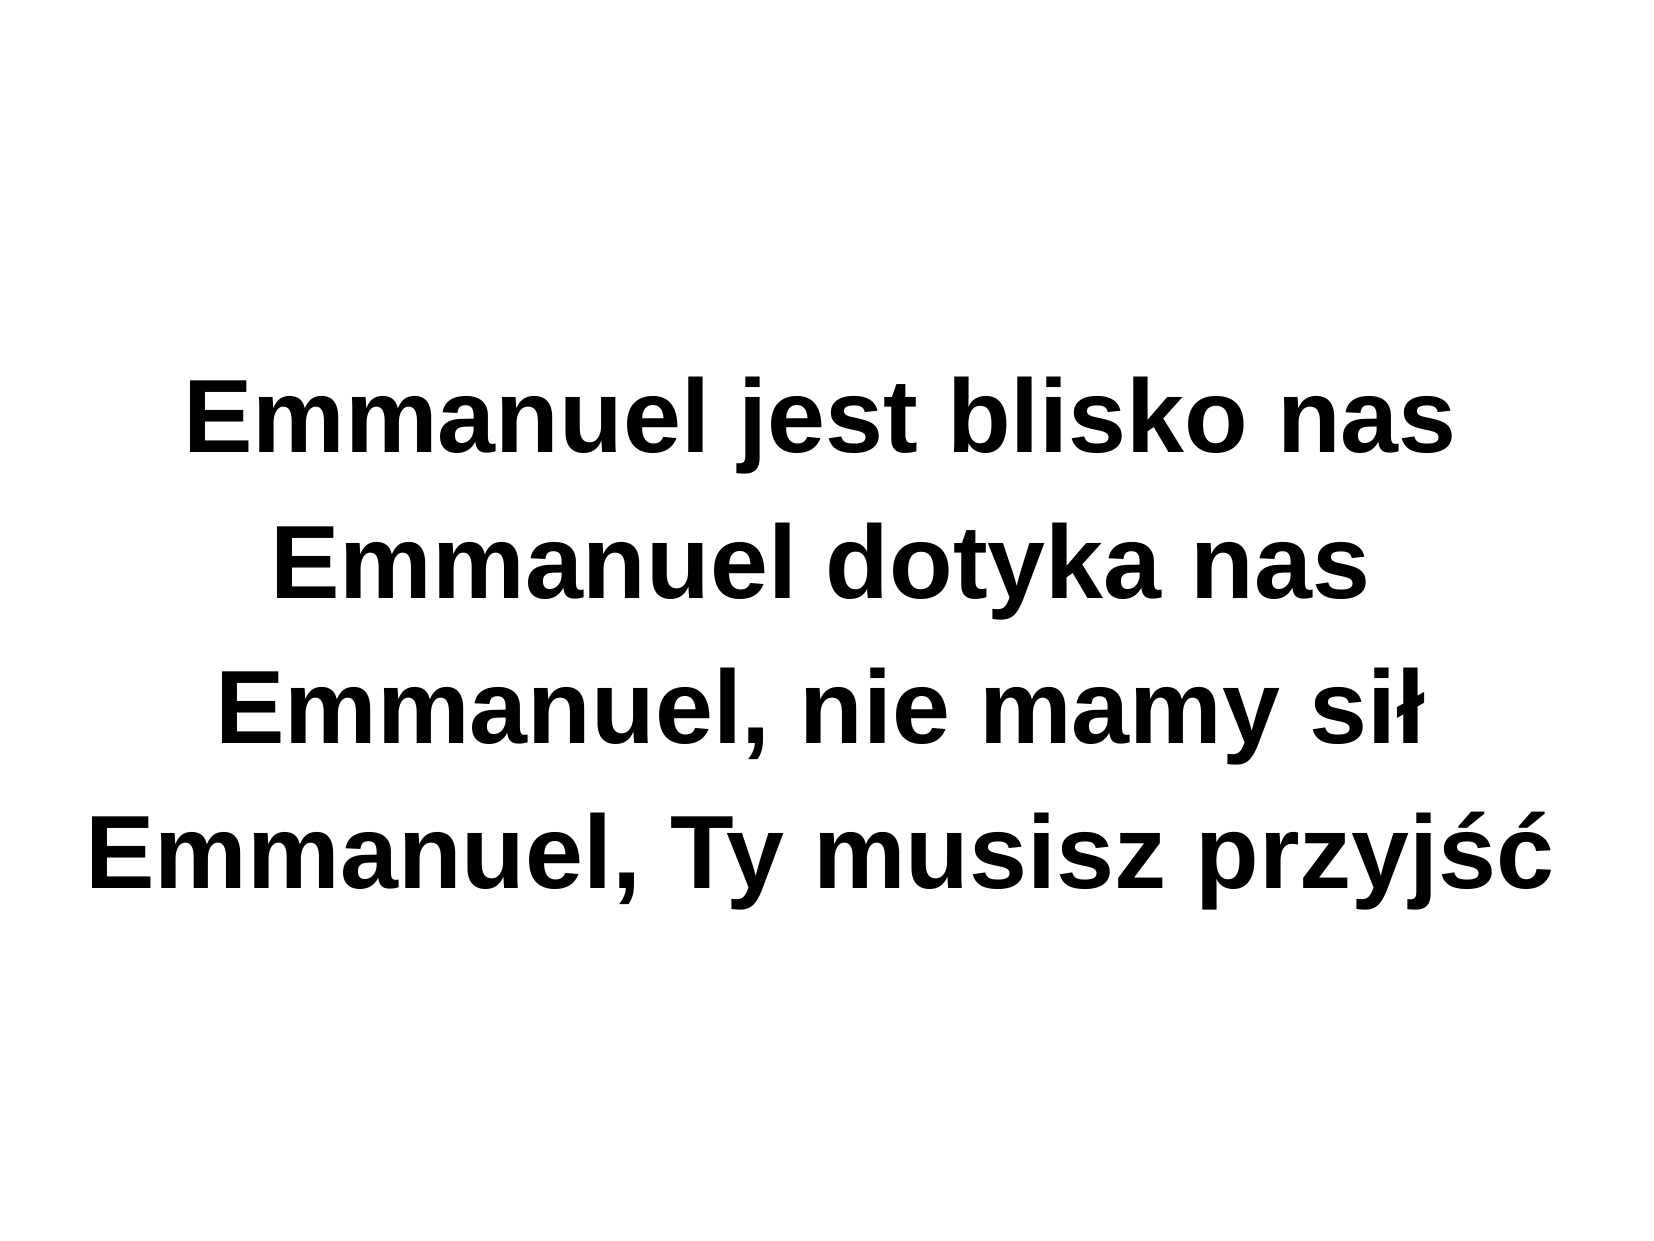

# Emmanuel jest blisko nas
Emmanuel dotyka nas
Emmanuel, nie mamy sił
Emmanuel, Ty musisz przyjść